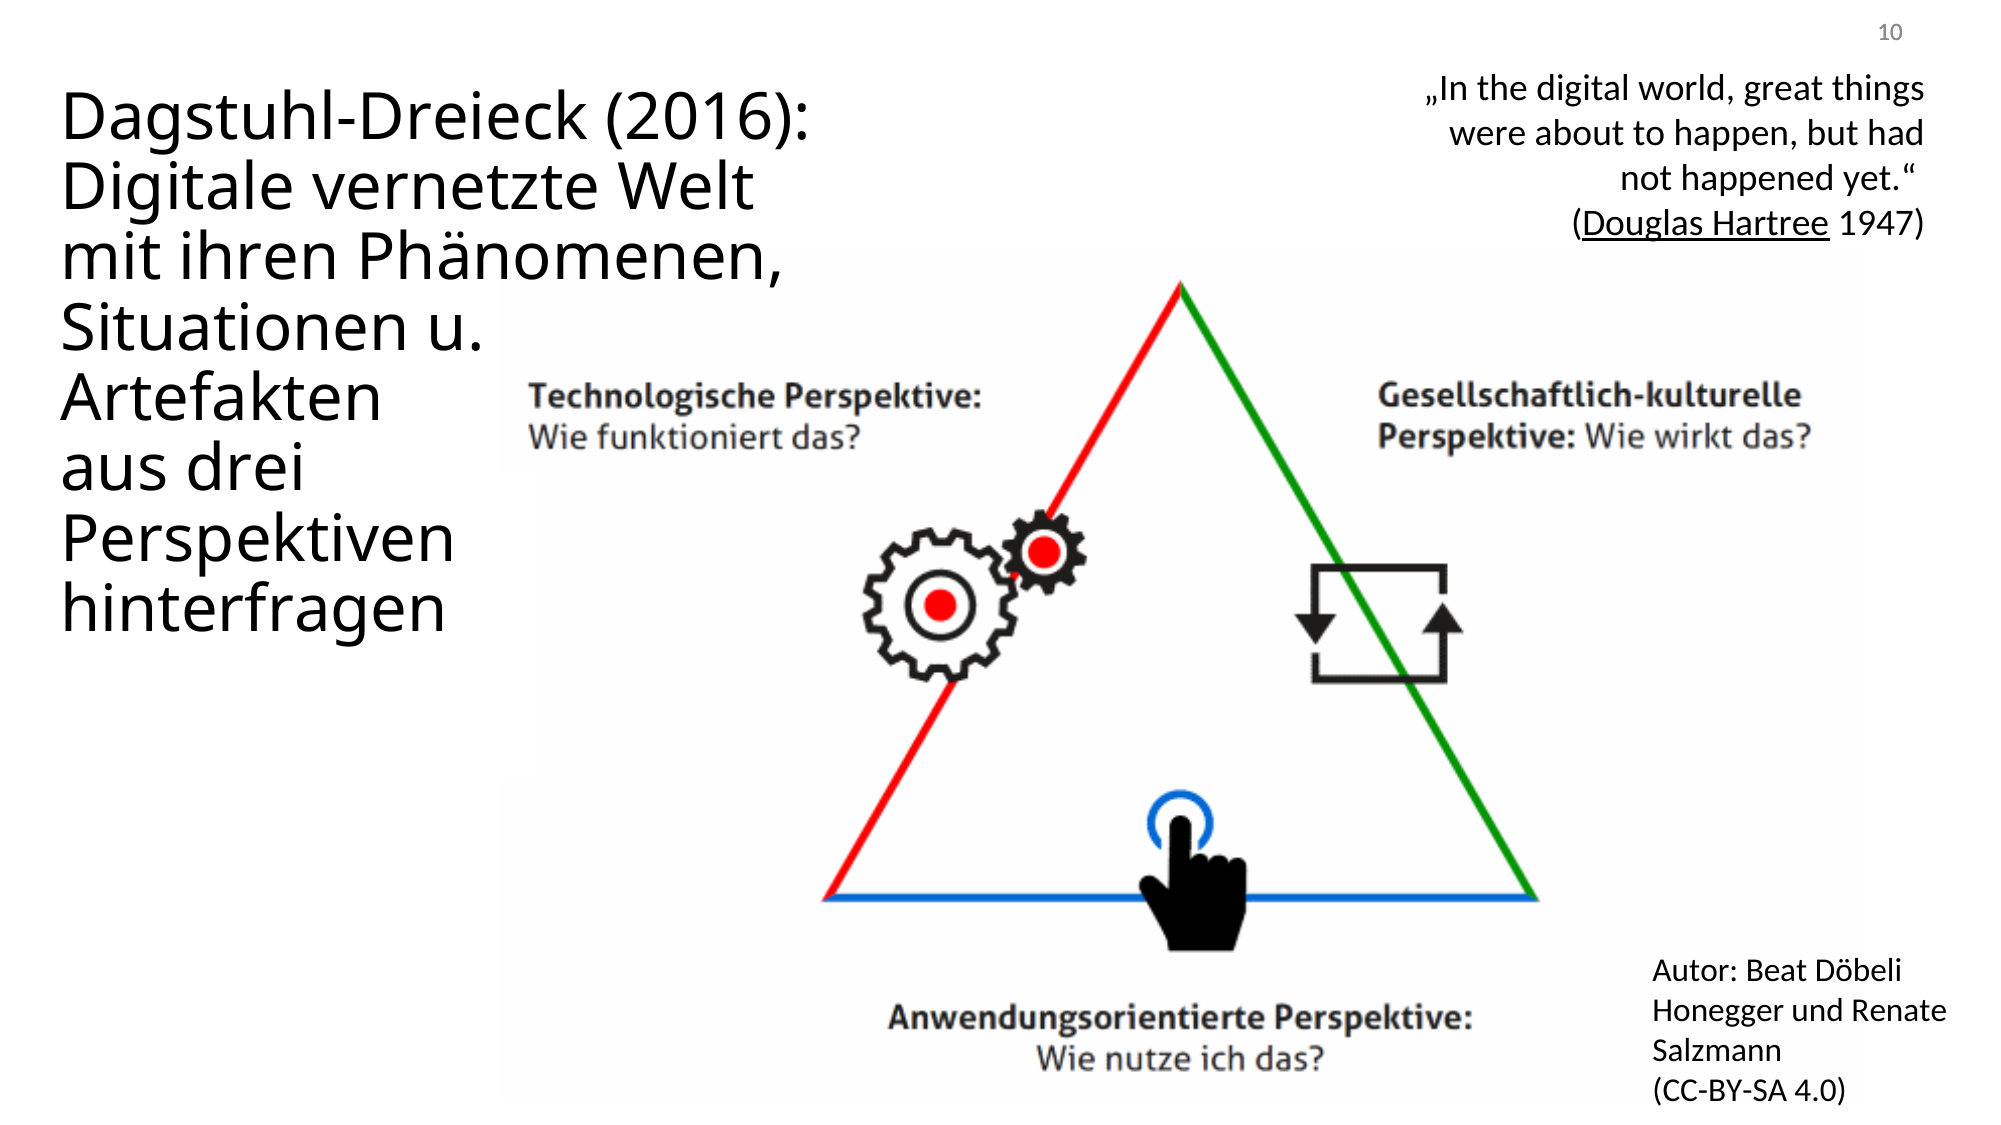

8
8
# Dagstuhl-Dreieck (2016): Digitale vernetzte Welt mit ihren Phänomenen, Situationen u. Artefakten aus drei Perspektiven hinterfragen
„In the digital world, great things were about to happen, but had not happened yet.“
(Douglas Hartree 1947)
Autor: Beat Döbeli Honegger und Renate Salzmann
(CC-BY-SA 4.0)